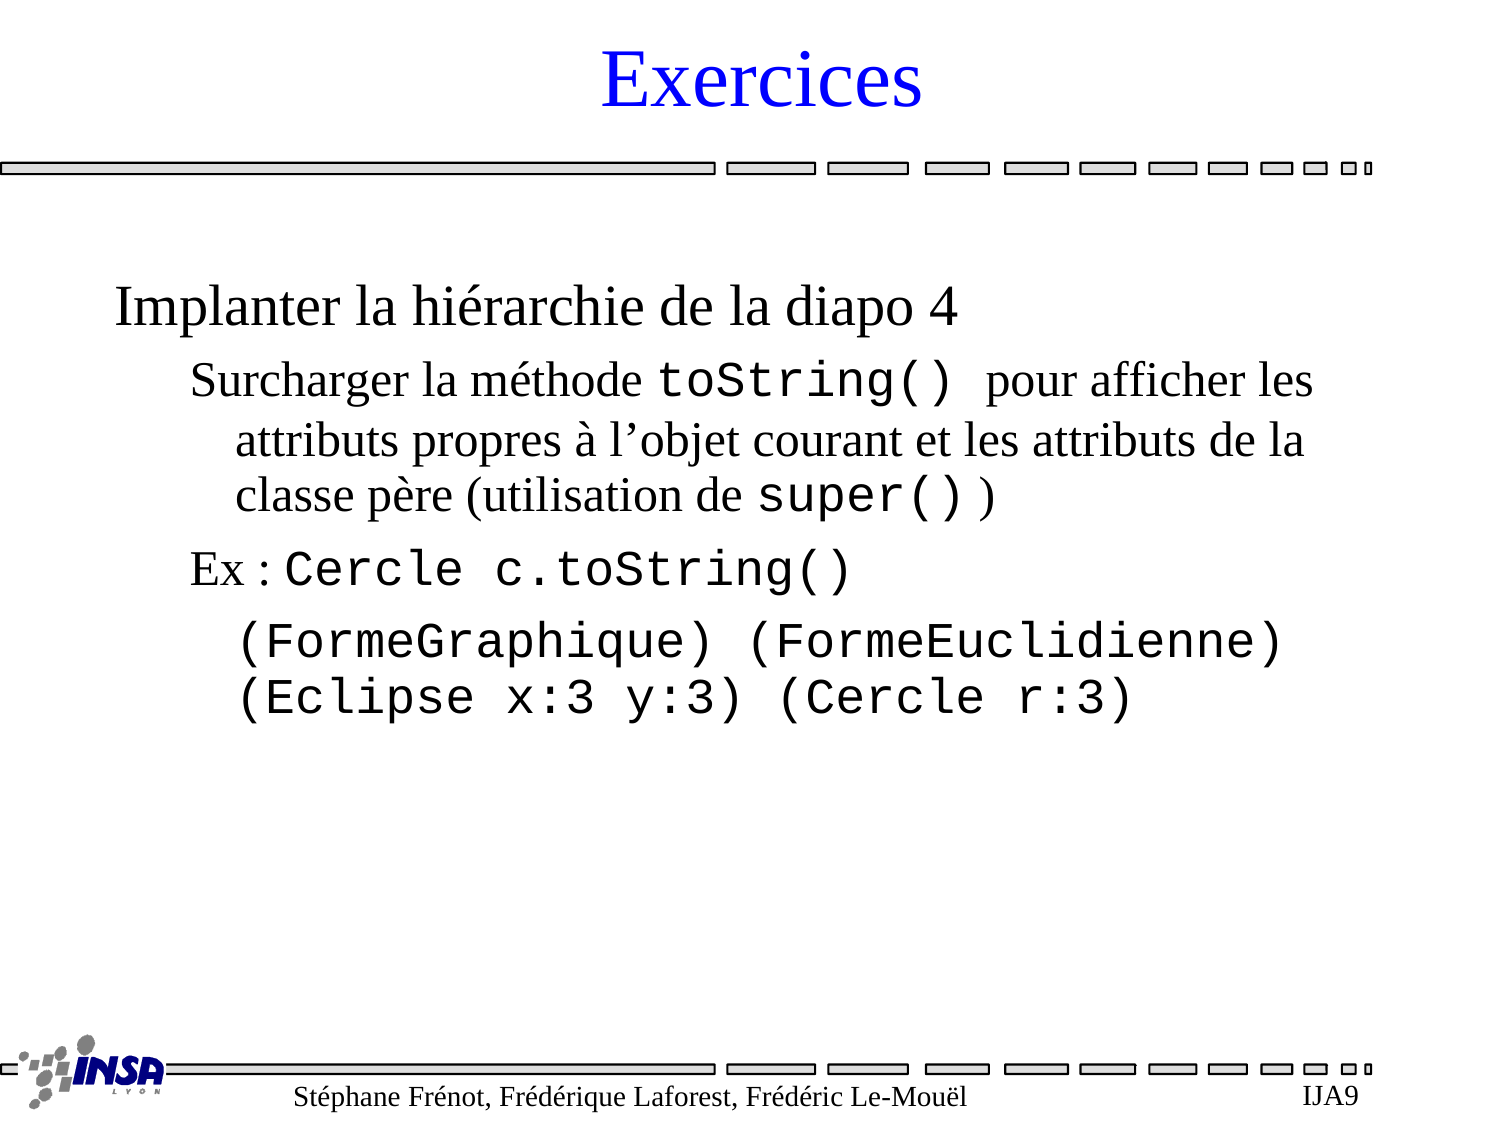

# Exercices
Implanter la hiérarchie de la diapo 4
Surcharger la méthode toString() pour afficher les attributs propres à l’objet courant et les attributs de la classe père (utilisation de super() )
Ex : Cercle c.toString()
	(FormeGraphique) (FormeEuclidienne) (Eclipse x:3 y:3) (Cercle r:3)